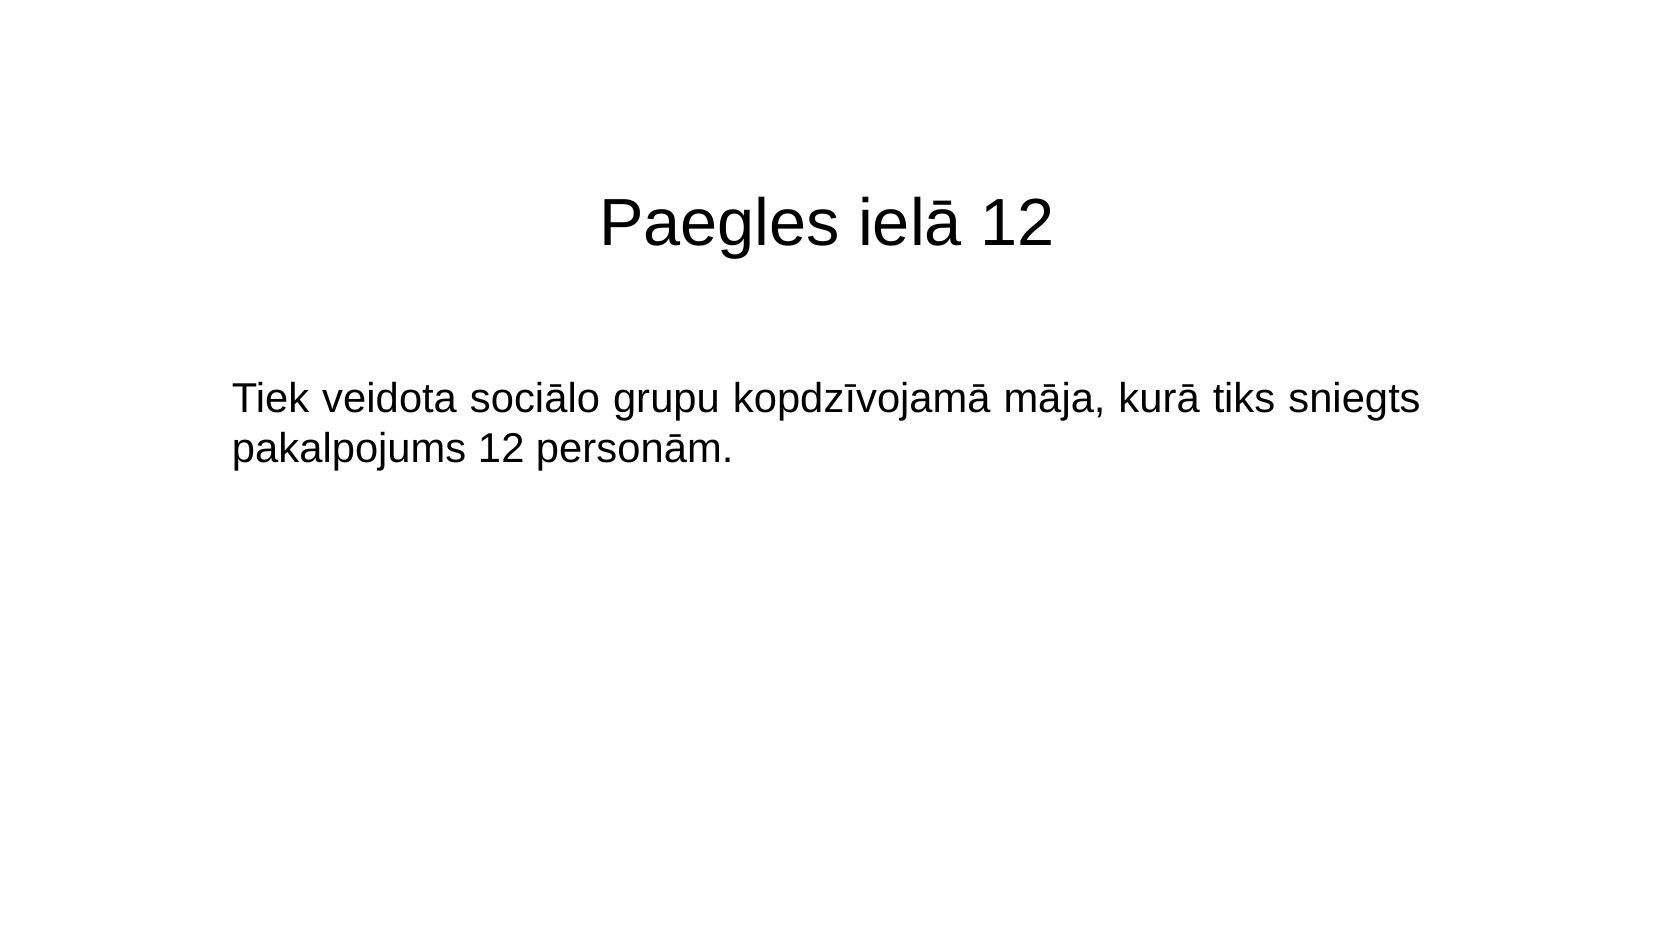

# Paegles ielā 12
Tiek veidota sociālo grupu kopdzīvojamā māja, kurā tiks sniegts pakalpojums 12 personām.